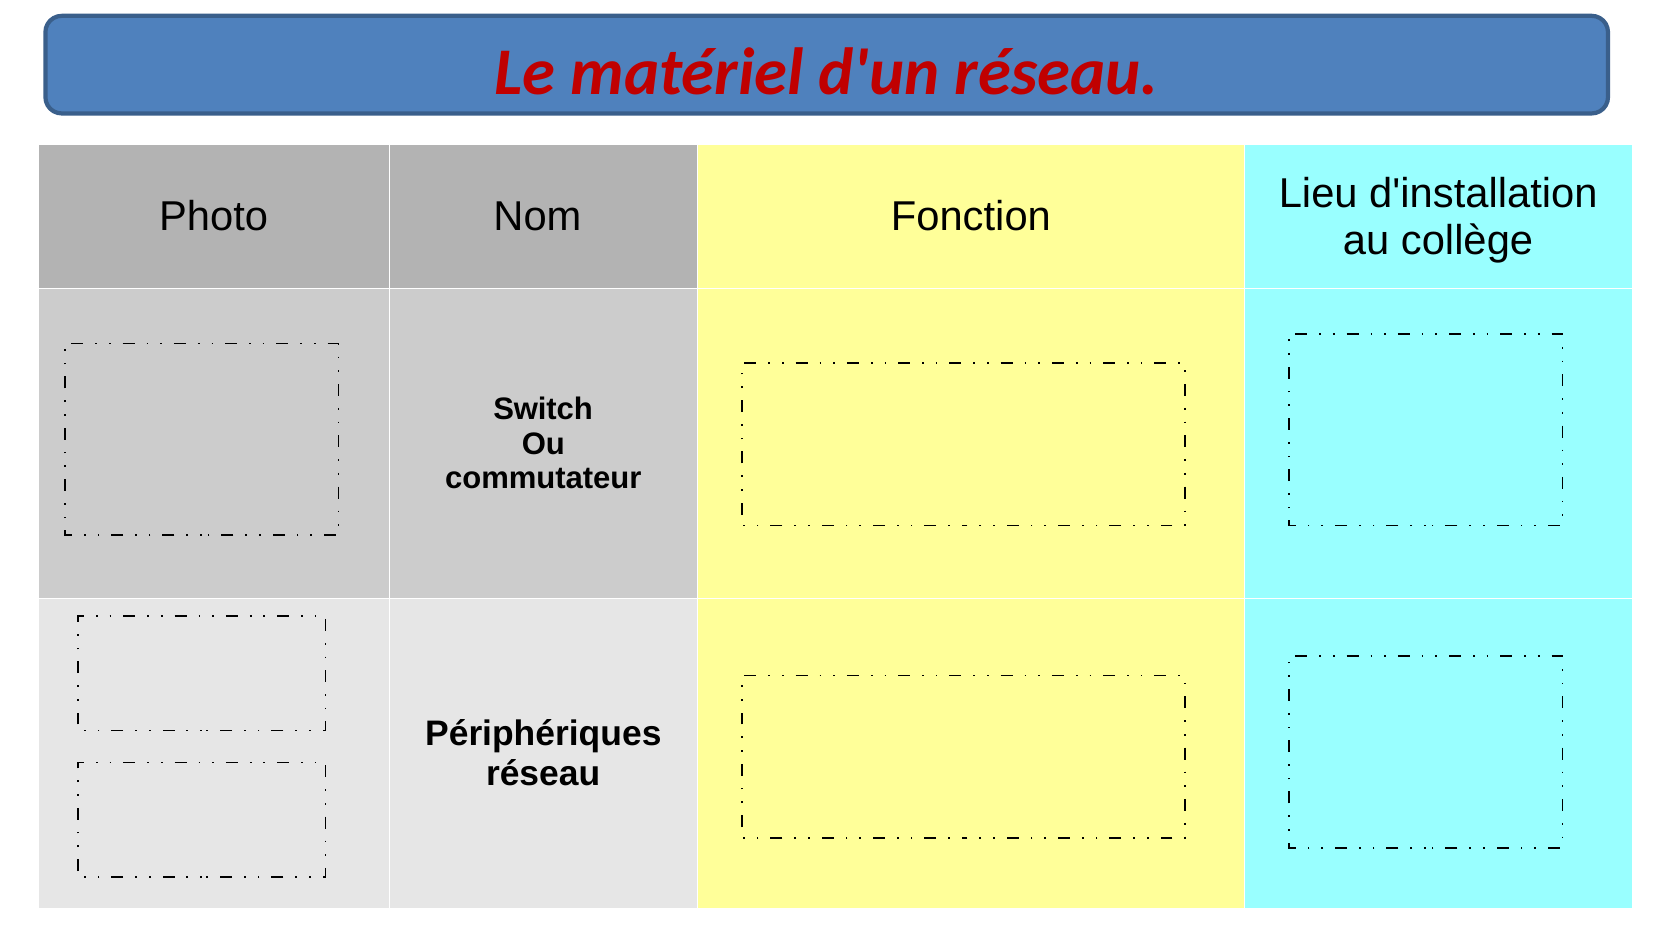

Le matériel d'un réseau.
Étiquettes ressources:
Fonction d’usage.
Il s’agit généralement d'un ordinateur personnel qui envoie des demandes à un serveur.
Ordinateur allumé 24h/24 et qui dispose d'une très grande capacité de stockage.
| Photo | Nom | Fonction | Lieu d'installation au collège |
| --- | --- | --- | --- |
| | Switch Ou commutateur | | |
| | Périphériques réseau | | |
Appareil informatique qui transmets par une liaison sans fil les données numériques
Appareil informatique qui permet d'accéder à internet
Matériel informatique partagé entre plusieurs postes clients. (Imprimantes, scanner, écran...)
Boîtier qui se compose de plusieurs ports réseau, il transmet les données vers le bon poste client
Dans les salles de classe et dans les bureaux.
Dans les salles de classe et dans les bureaux.
Étiquettes ressources:
Lieu d’installation,
Dans une pièce spécifique .
Dans une pièce spécifique .
Dans une pièce spécifique .
Dans une pièce spécifique .